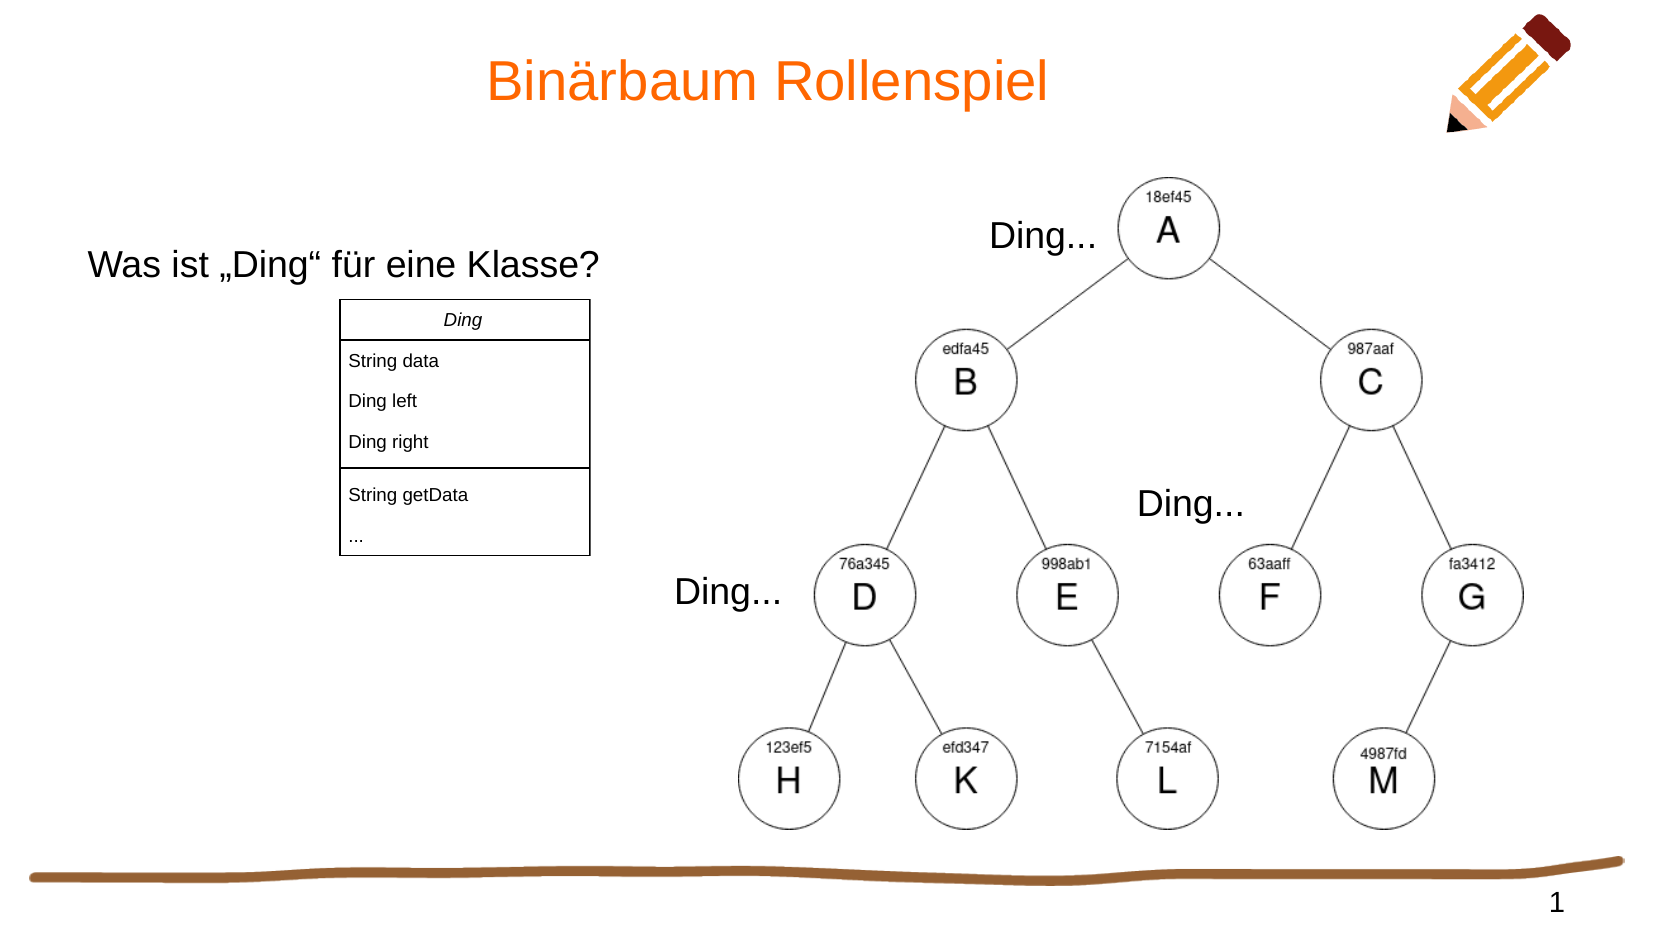

# Binärbaum Rollenspiel
Ding...
Was ist „Ding“ für eine Klasse?
Ding...
Ding...
1